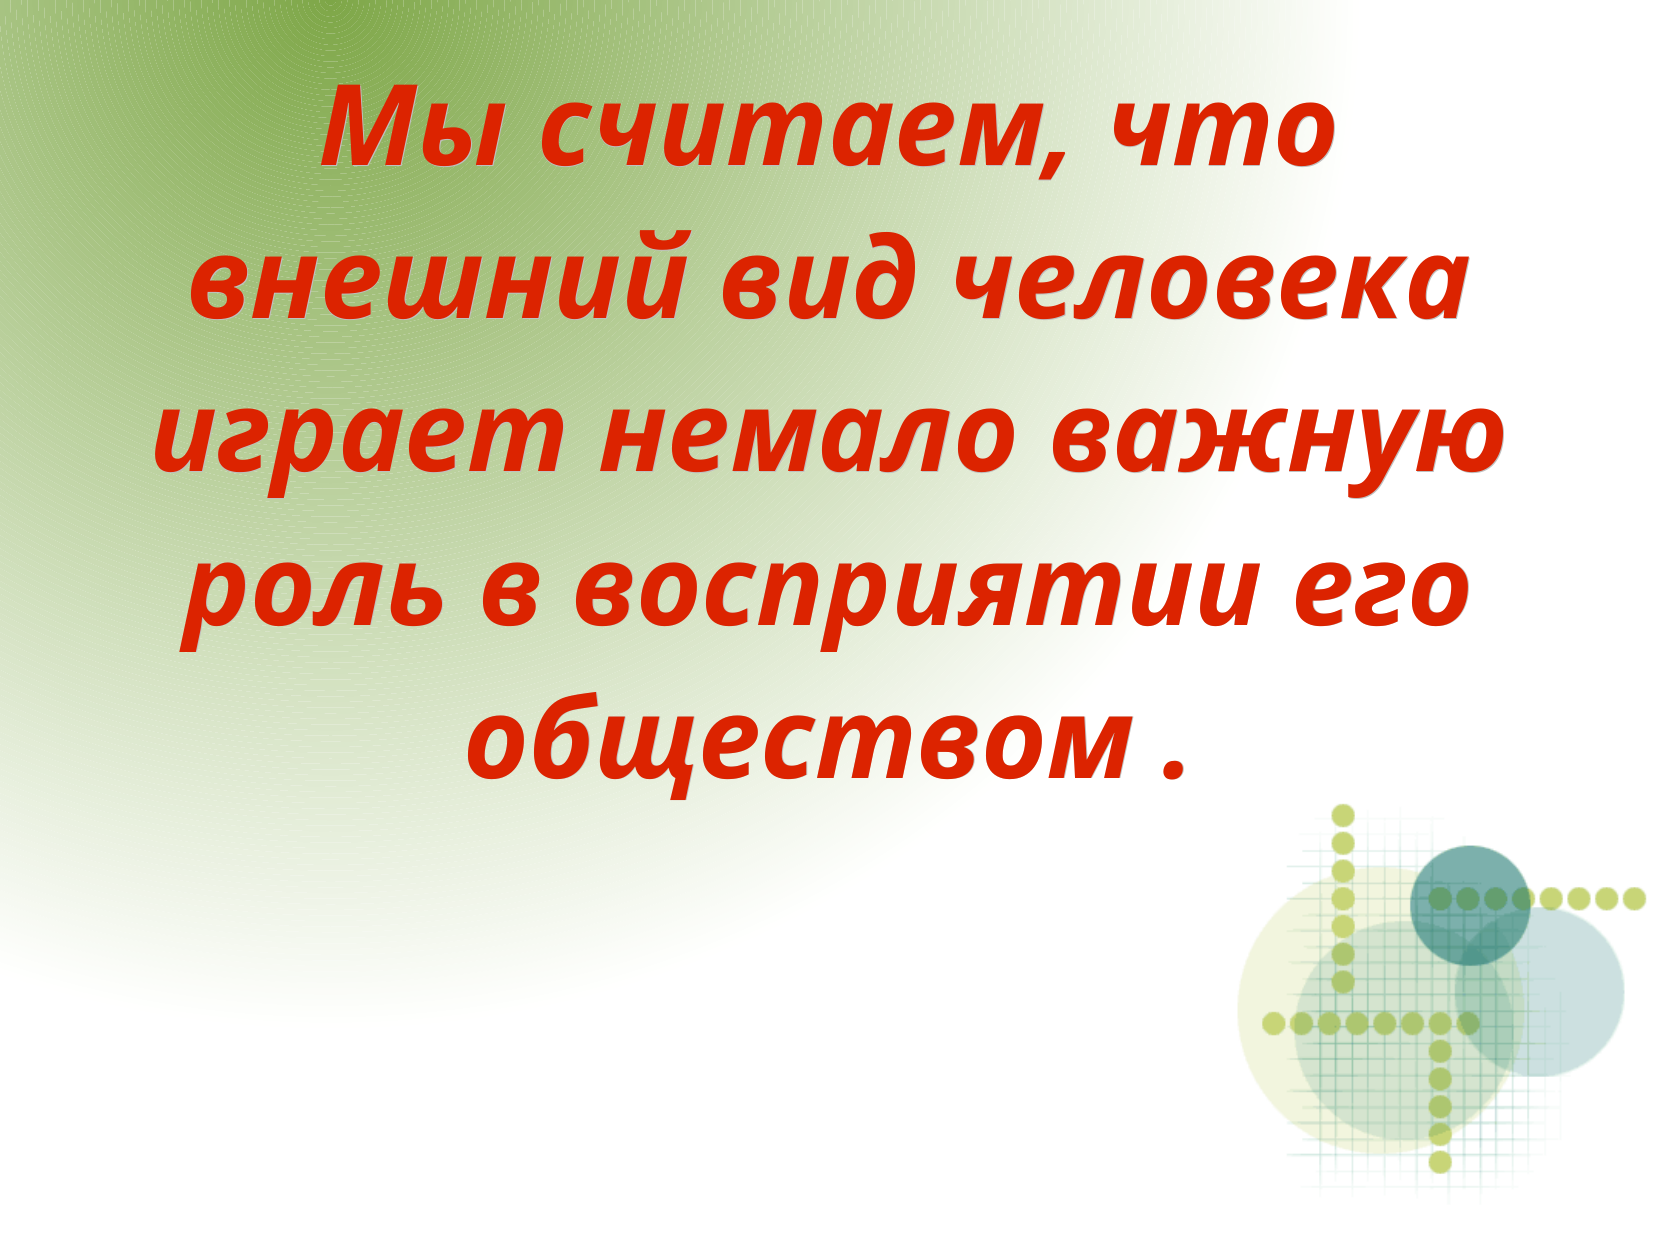

# Мы считаем, что внешний вид человека играет немало важную роль в восприятии его обществом .